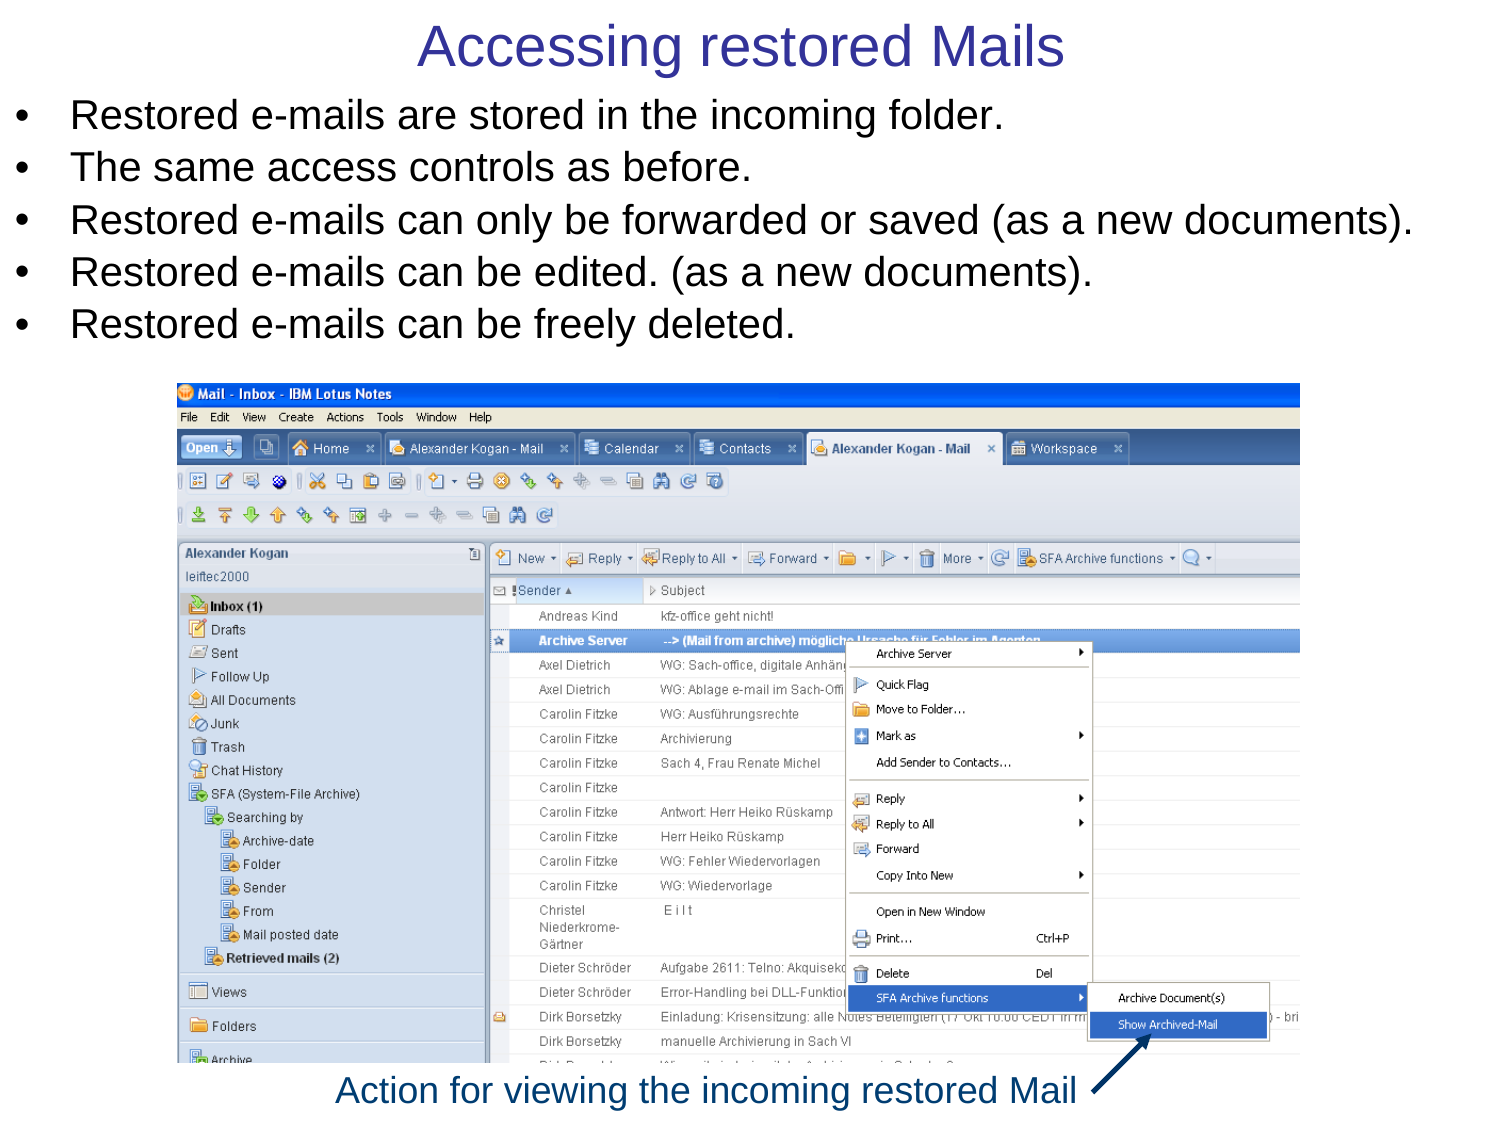

# Accessing restored Mails
Restored e-mails are stored in the incoming folder.
The same access controls as before.
Restored e-mails can only be forwarded or saved (as a new documents).
Restored e-mails can be edited. (as a new documents).
Restored e-mails can be freely deleted.
Action for viewing the incoming restored Mail